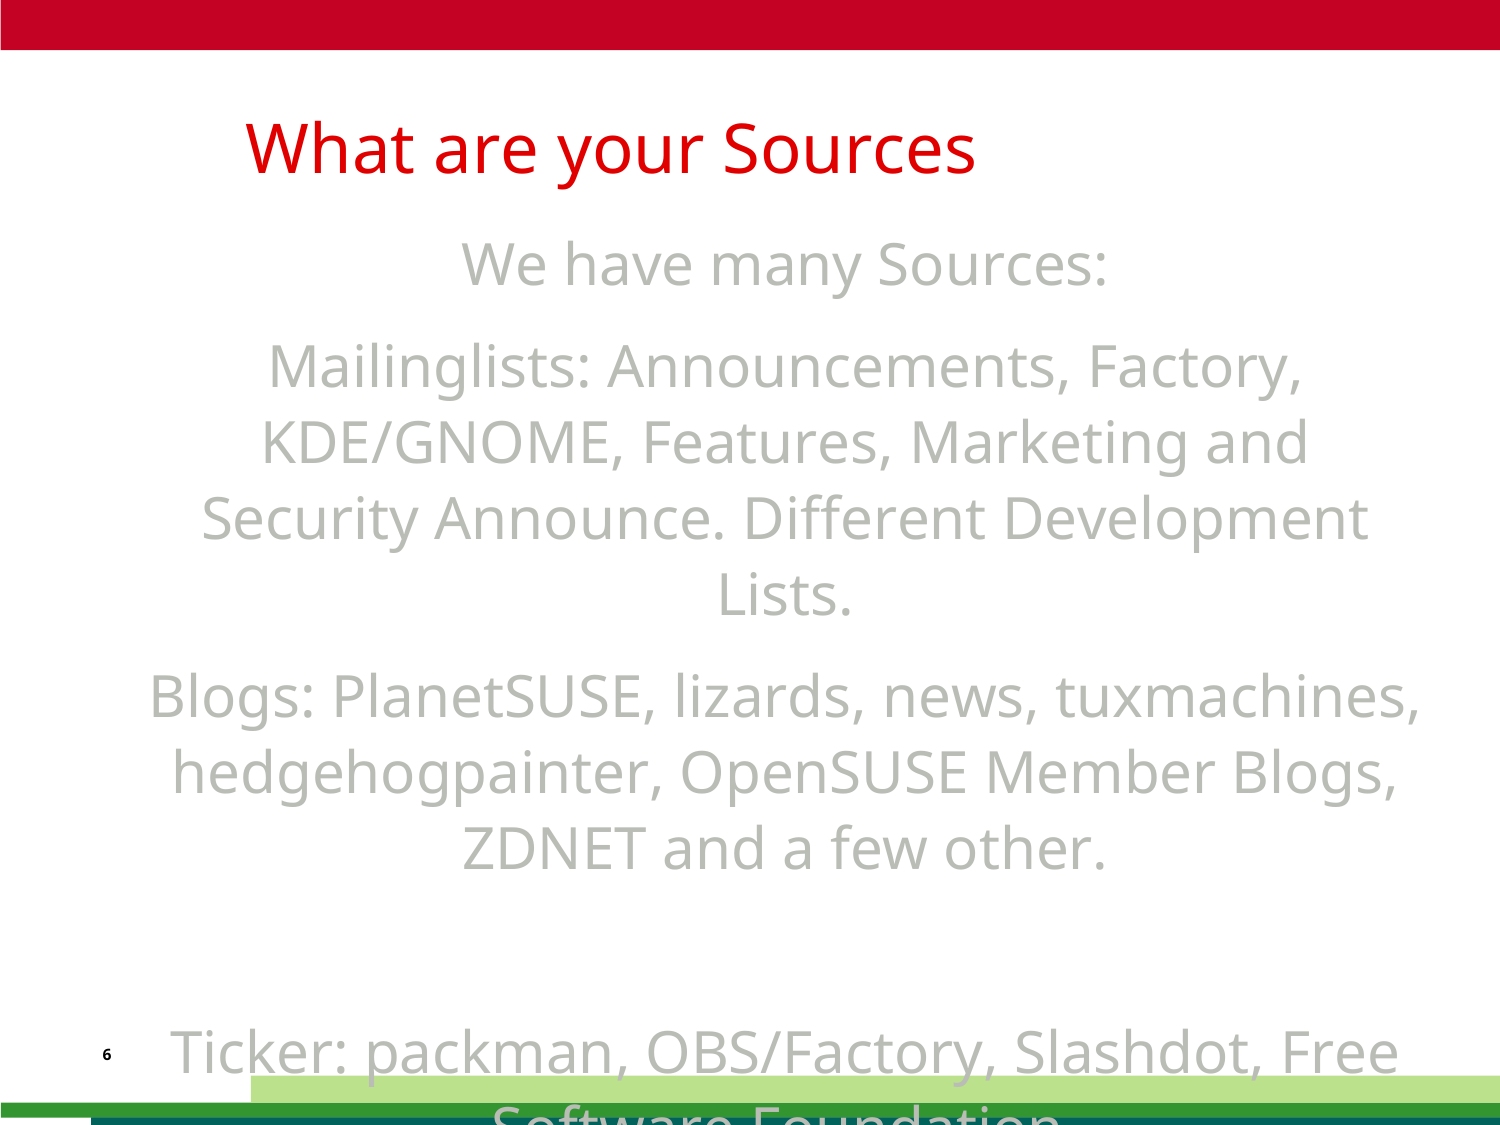

# What are your Sources
We have many Sources:
Mailinglists: Announcements, Factory, KDE/GNOME, Features, Marketing and Security Announce. Different Development Lists.
Blogs: PlanetSUSE, lizards, news, tuxmachines, hedgehogpainter, OpenSUSE Member Blogs, ZDNET and a few other.
Ticker: packman, OBS/Factory, Slashdot, Free Software Foundation.
Testing